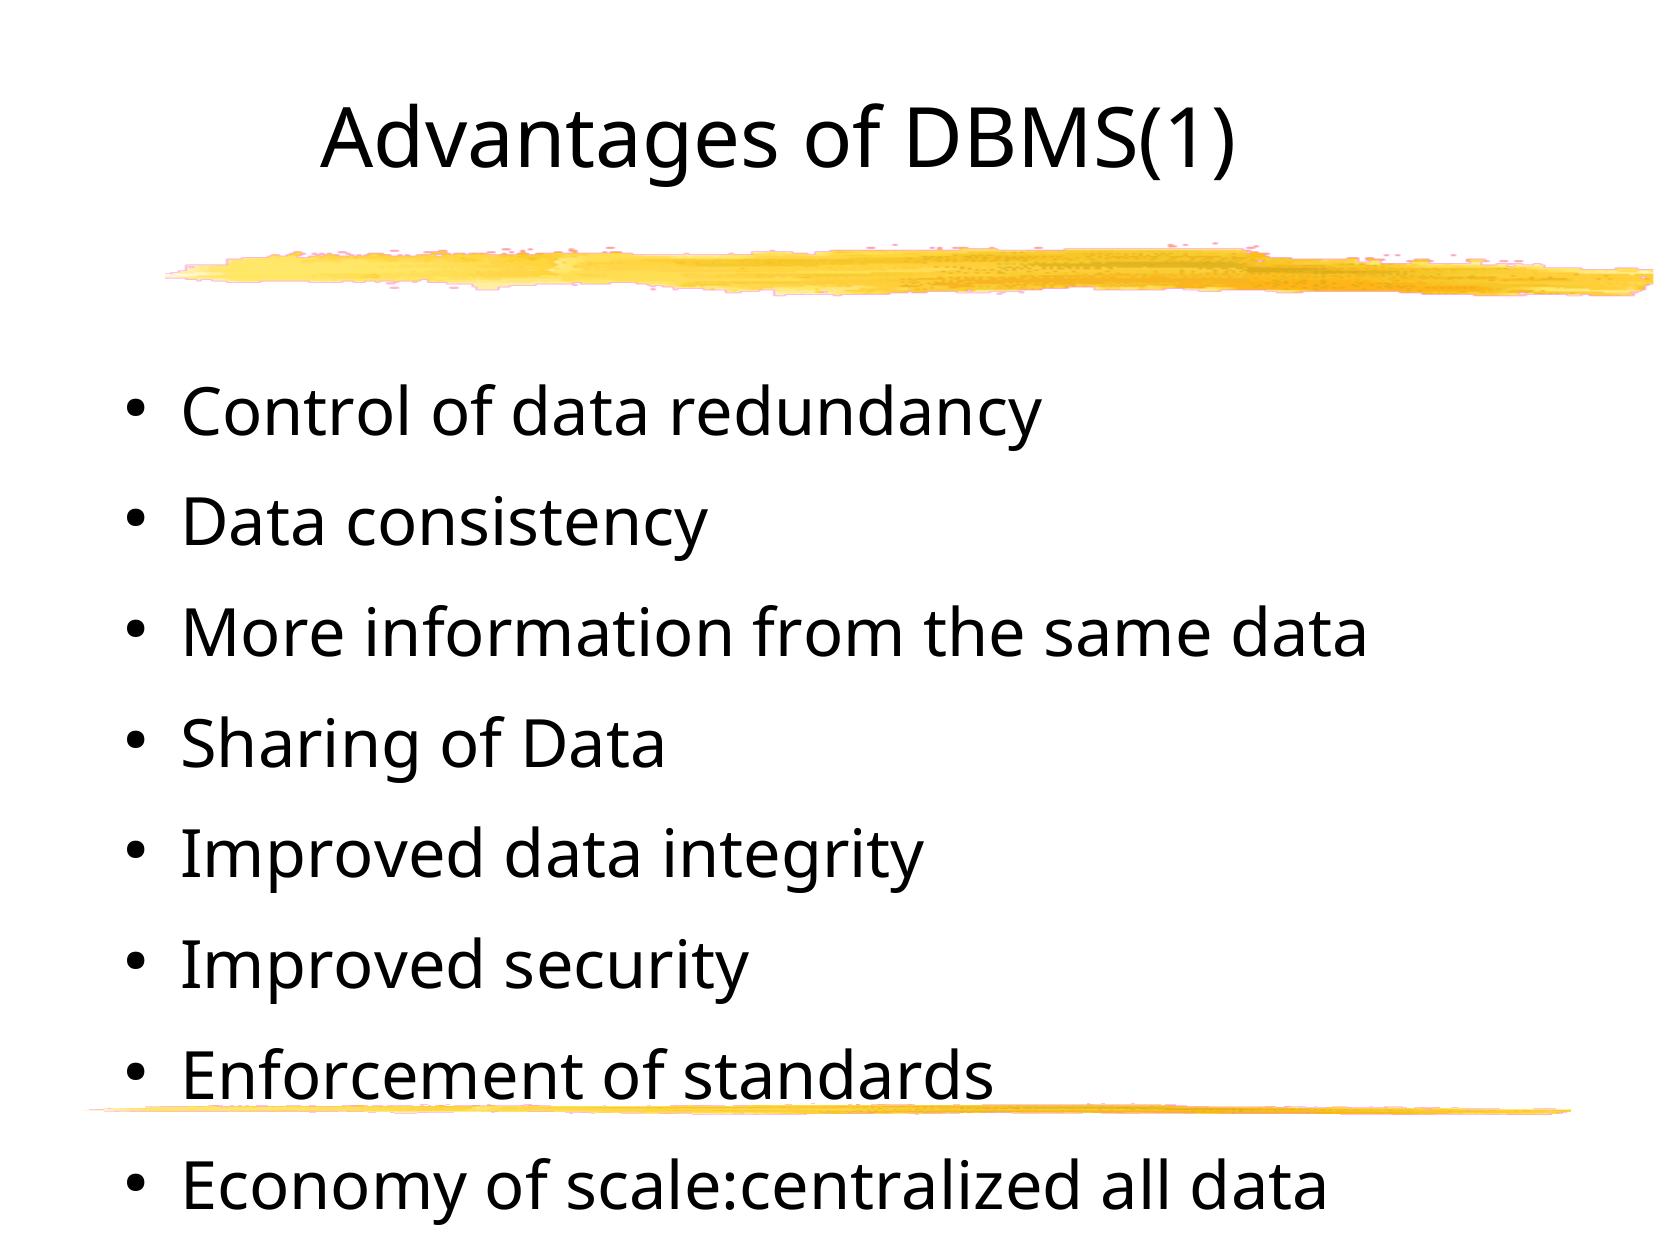

# Advantages of DBMS(1)
Control of data redundancy
Data consistency
More information from the same data
Sharing of Data
Improved data integrity
Improved security
Enforcement of standards
Economy of scale:centralized all data
Balanced of conflicting requirement